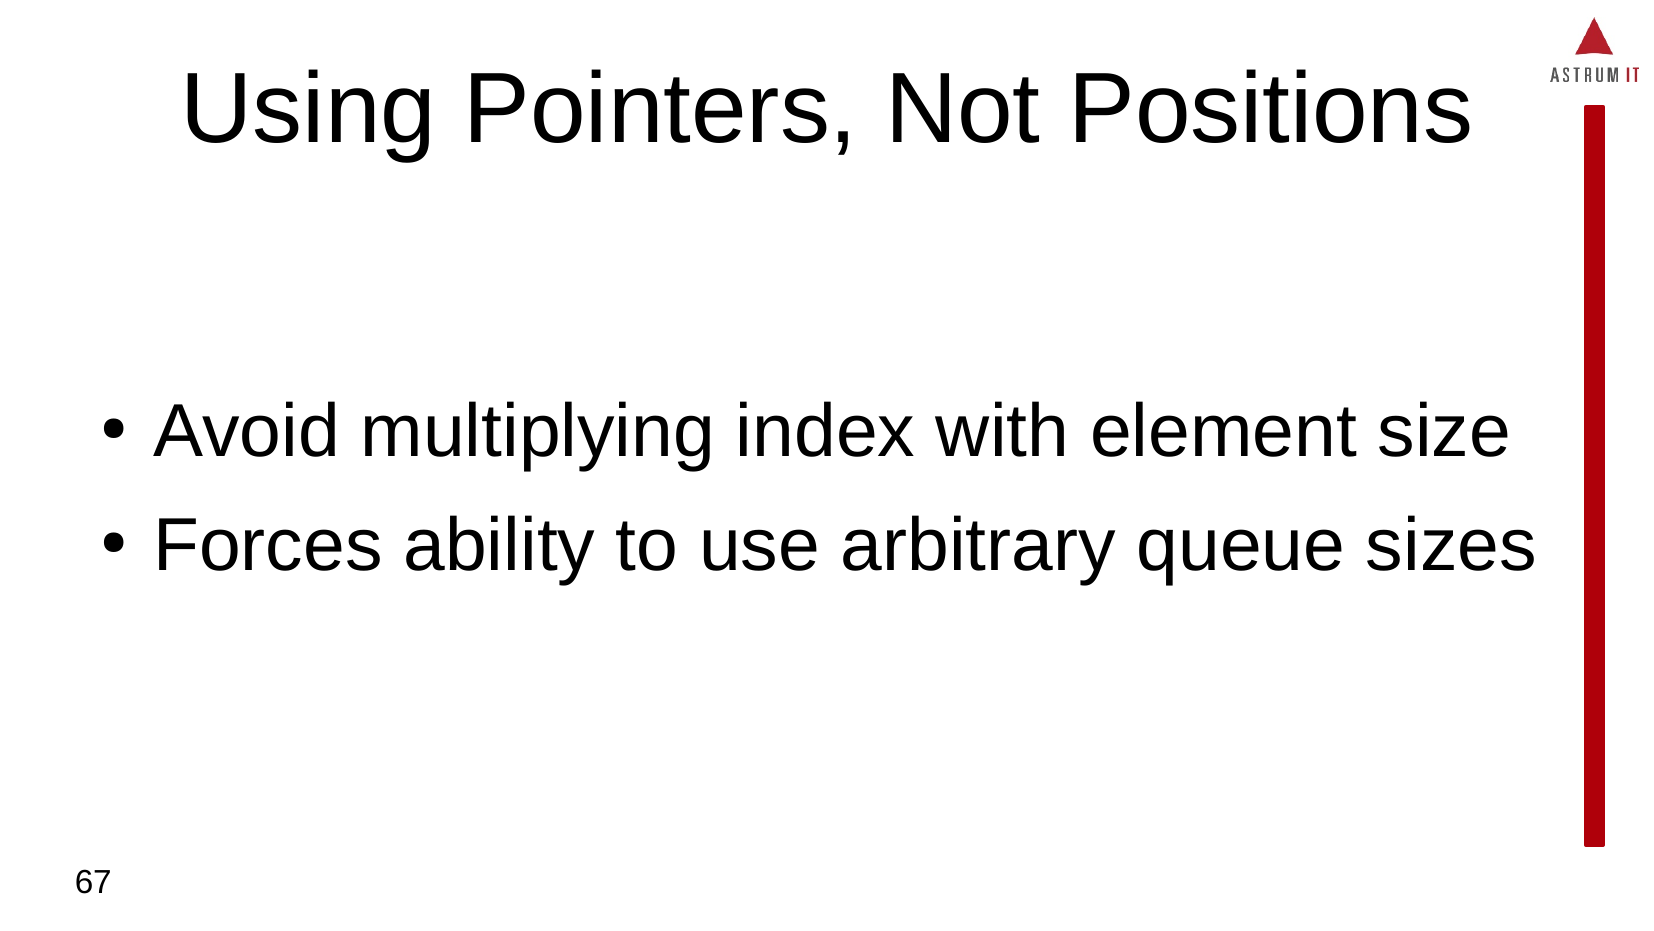

# Using Pointers, Not Positions
Avoid multiplying index with element size
Forces ability to use arbitrary queue sizes